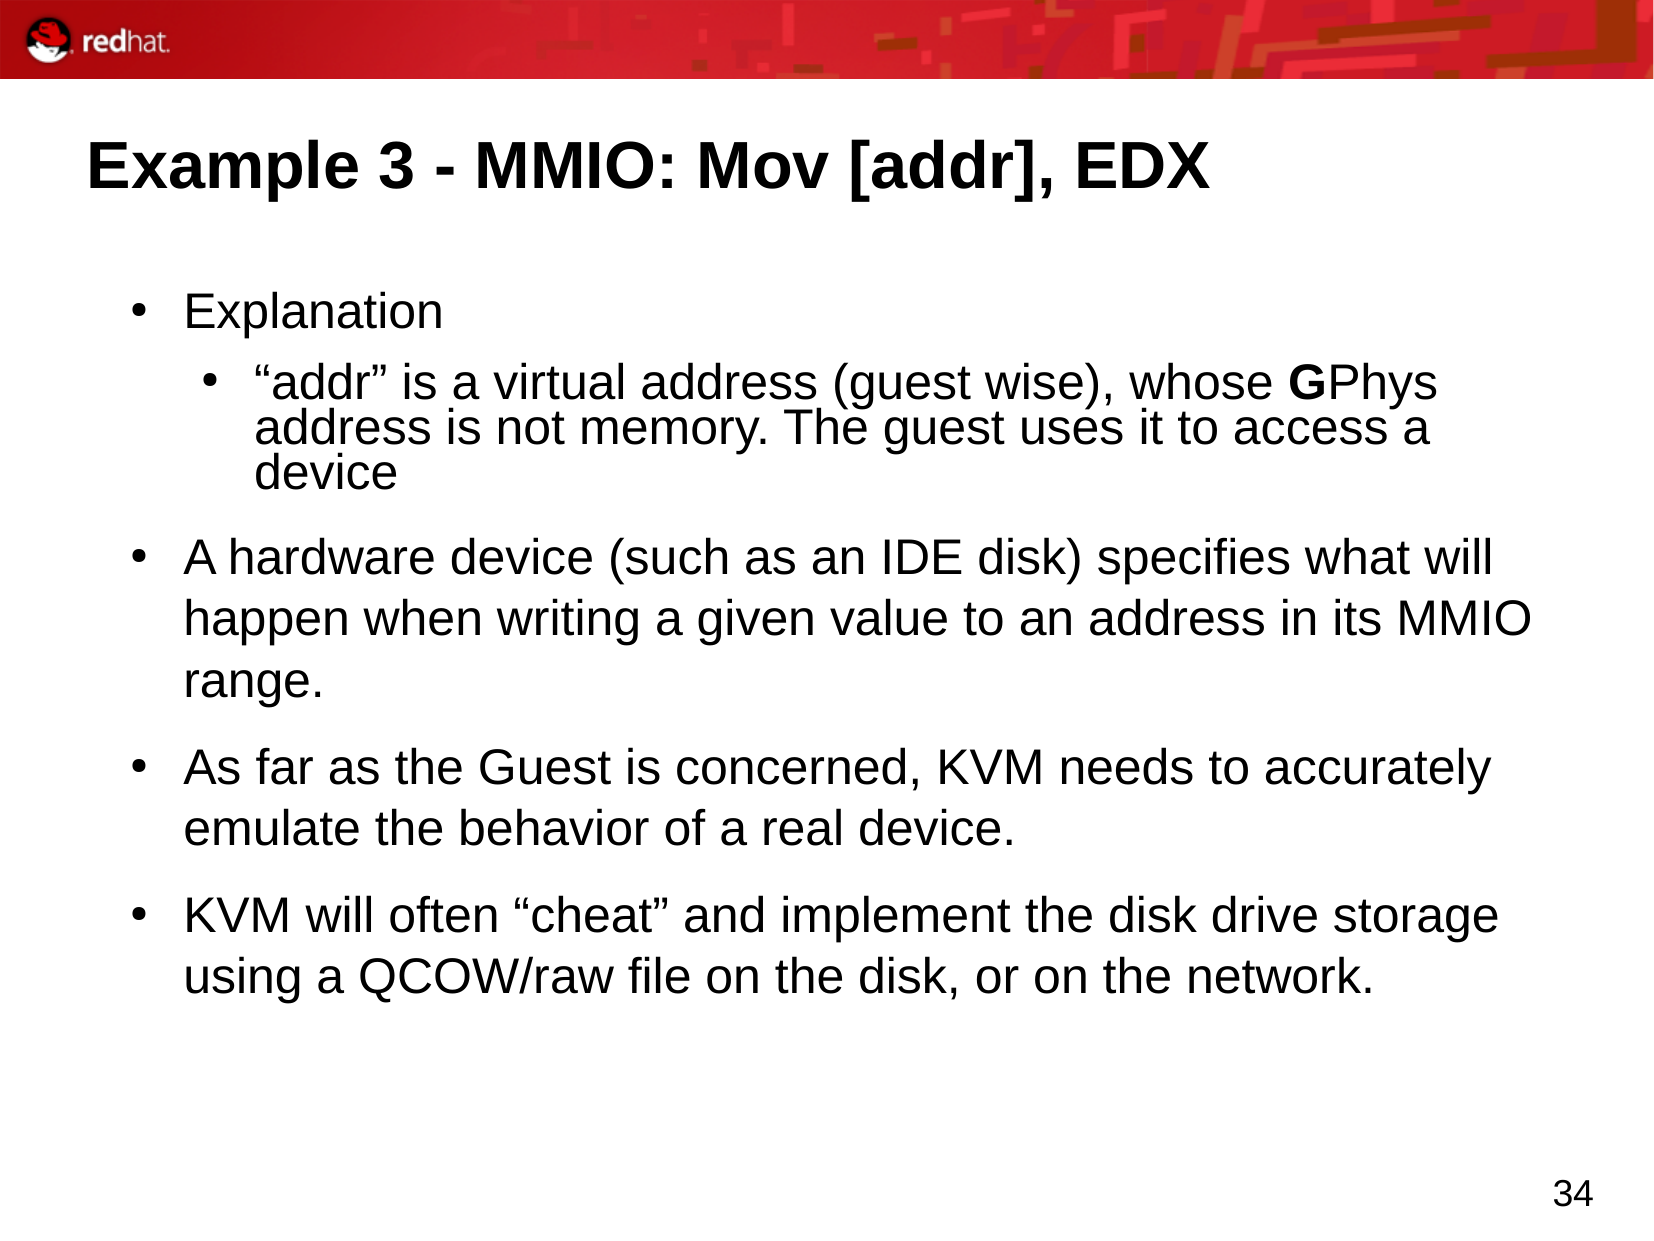

# Example 3 - MMIO: Mov [addr], EDX
Explanation
“addr” is a virtual address (guest wise), whose GPhys address is not memory. The guest uses it to access a device
A hardware device (such as an IDE disk) specifies what will happen when writing a given value to an address in its MMIO range.
As far as the Guest is concerned, KVM needs to accurately emulate the behavior of a real device.
KVM will often “cheat” and implement the disk drive storage using a QCOW/raw file on the disk, or on the network.